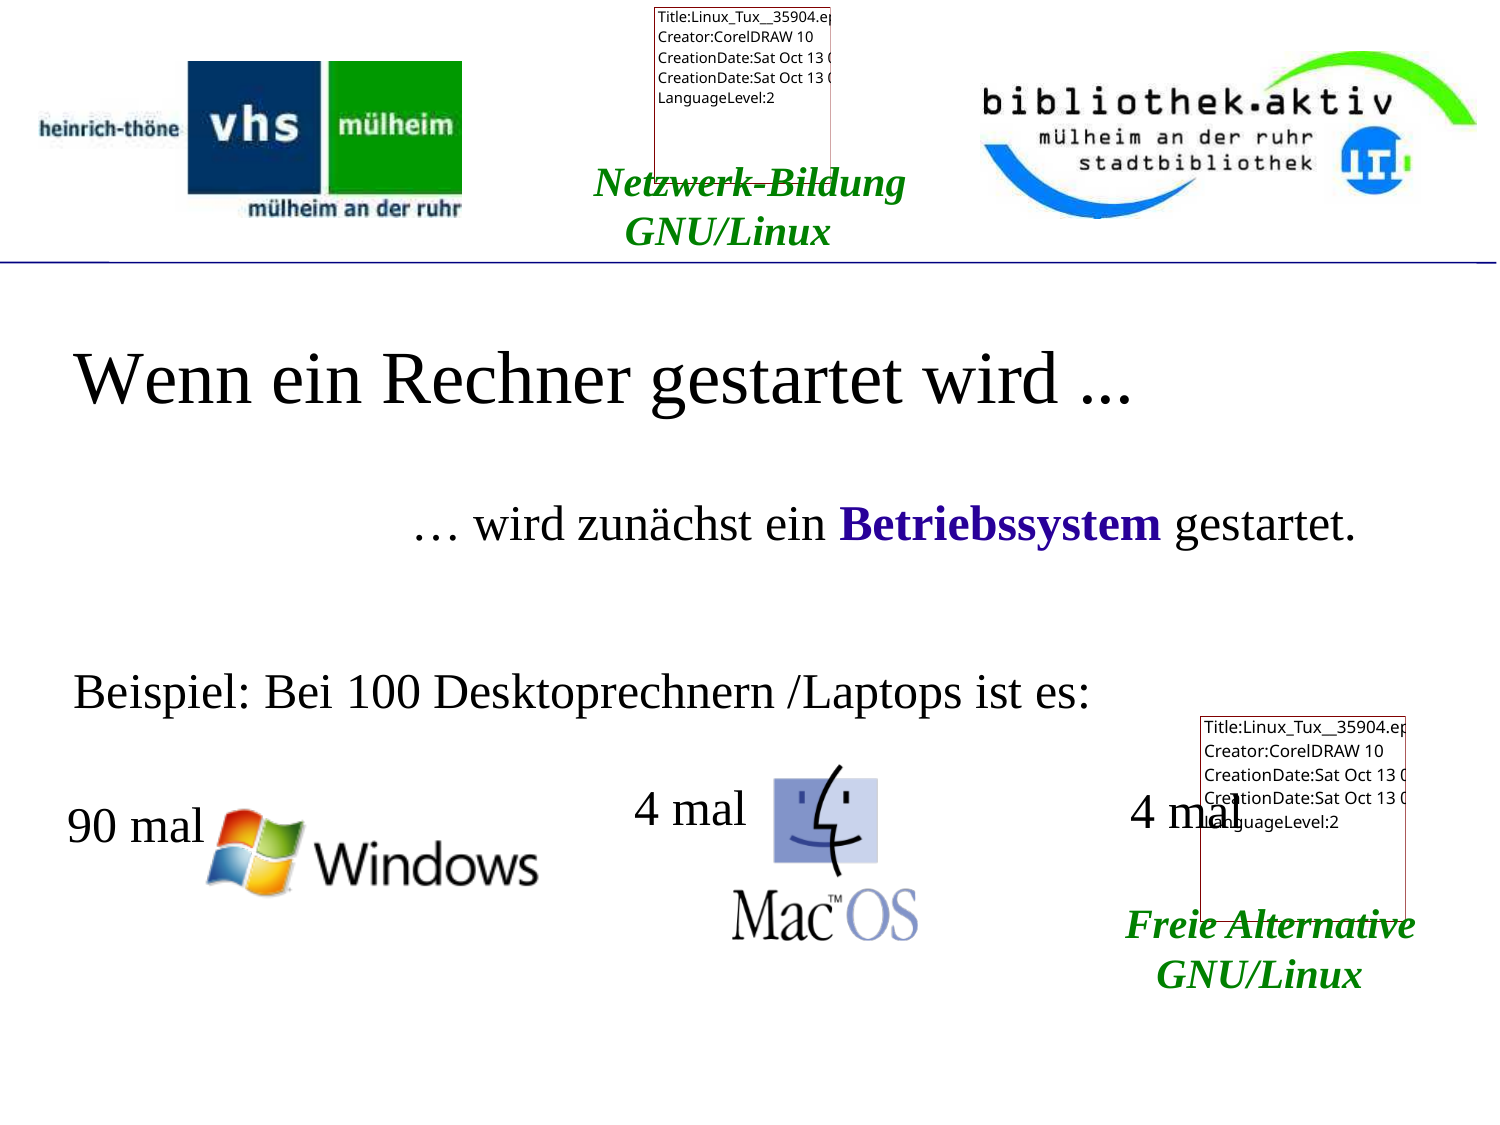

Netzwerk-Bildung
 GNU/Linux
Wenn ein Rechner gestartet wird ...
 … wird zunächst ein Betriebssystem gestartet.
Beispiel: Bei 100 Desktoprechnern /Laptops ist es:
4 mal
Freie Alternative
 GNU/Linux
4 mal
90 mal